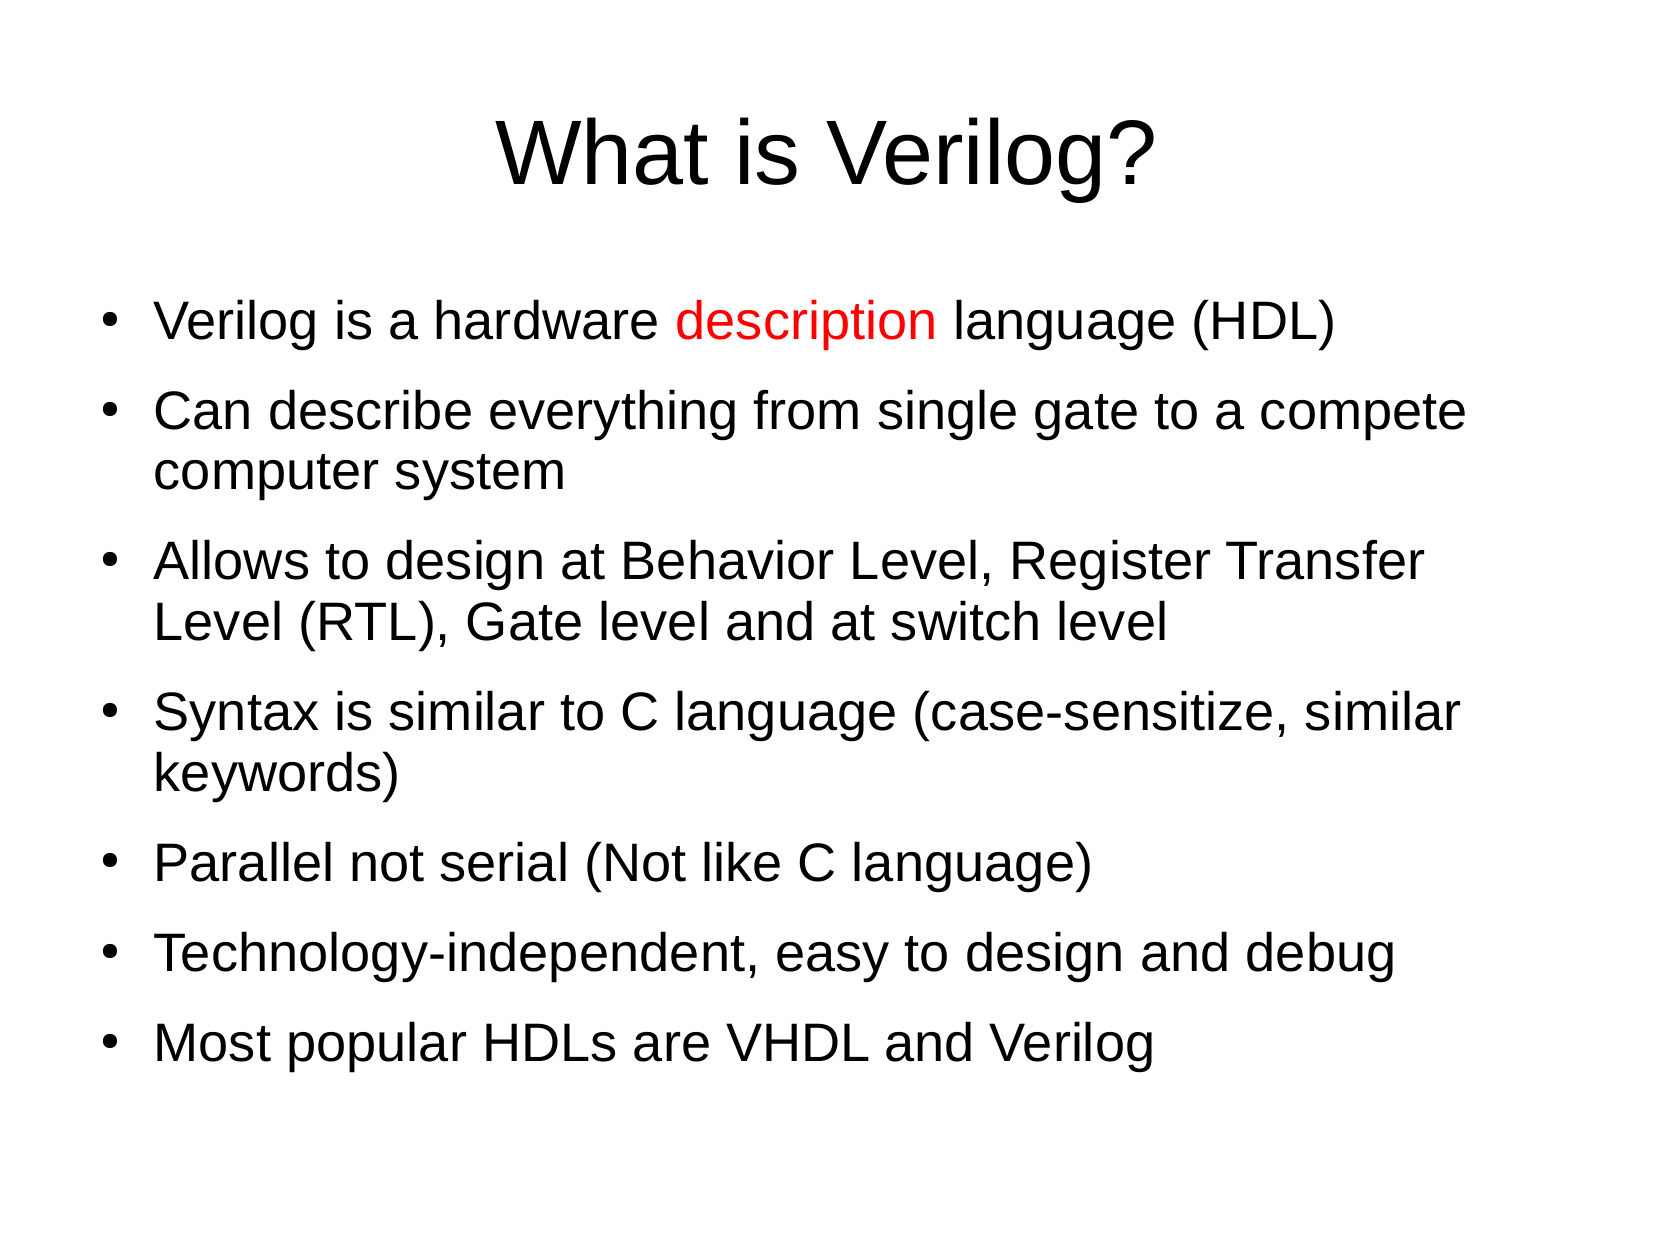

# What is Verilog?
Verilog is a hardware description language (HDL)
Can describe everything from single gate to a compete computer system
Allows to design at Behavior Level, Register Transfer Level (RTL), Gate level and at switch level
Syntax is similar to C language (case-sensitize, similar keywords)
Parallel not serial (Not like C language)
Technology-independent, easy to design and debug
Most popular HDLs are VHDL and Verilog